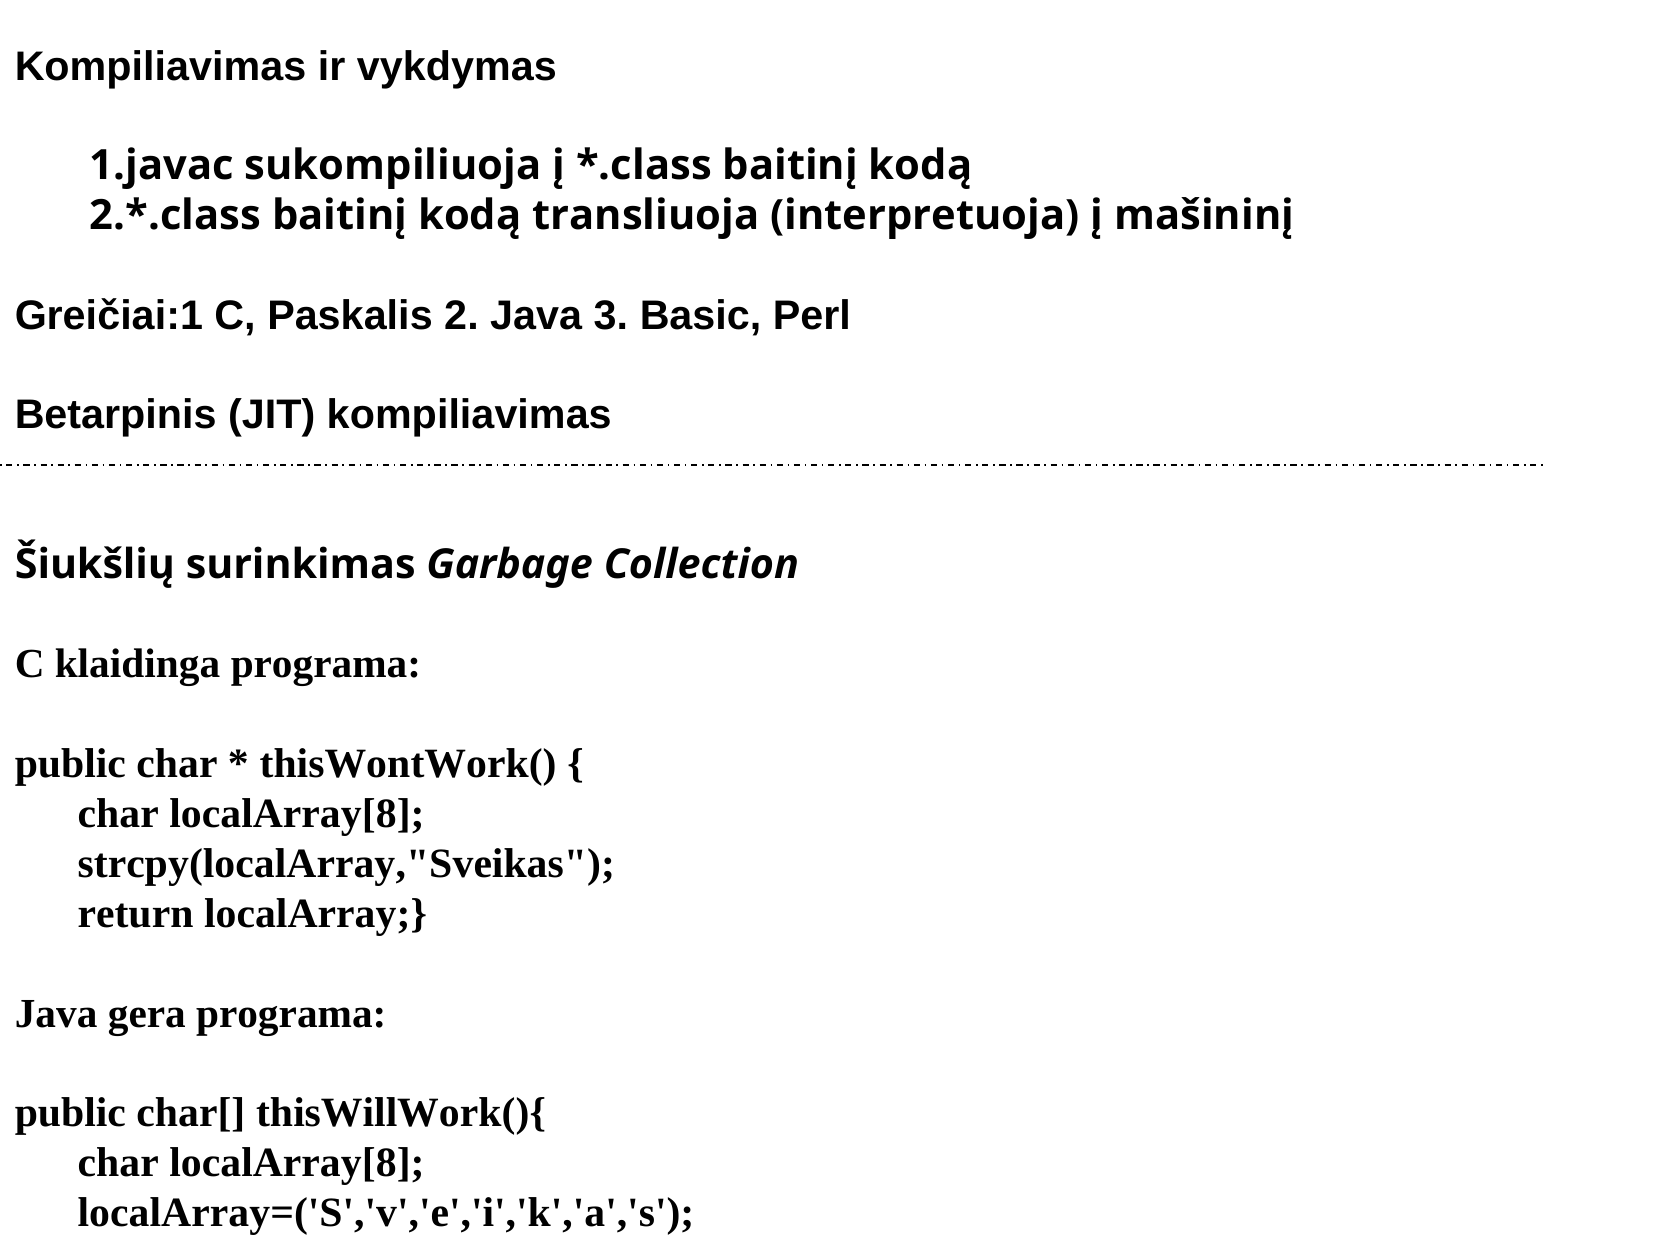

Kompiliavimas ir vykdymas
javac sukompiliuoja į *.class baitinį kodą
*.class baitinį kodą transliuoja (interpretuoja) į mašininį
Greičiai:1 C, Paskalis 2. Java 3. Basic, Perl
Betarpinis (JIT) kompiliavimas
Šiukšlių surinkimas Garbage Collection
C klaidinga programa:
public char * thisWontWork() {
 char localArray[8];
 strcpy(localArray,"Sveikas");
 return localArray;}
Java gera programa:
public char[] thisWillWork(){
 char localArray[8];
 localArray=('S','v','e','i','k','a','s');
 return localArray;}